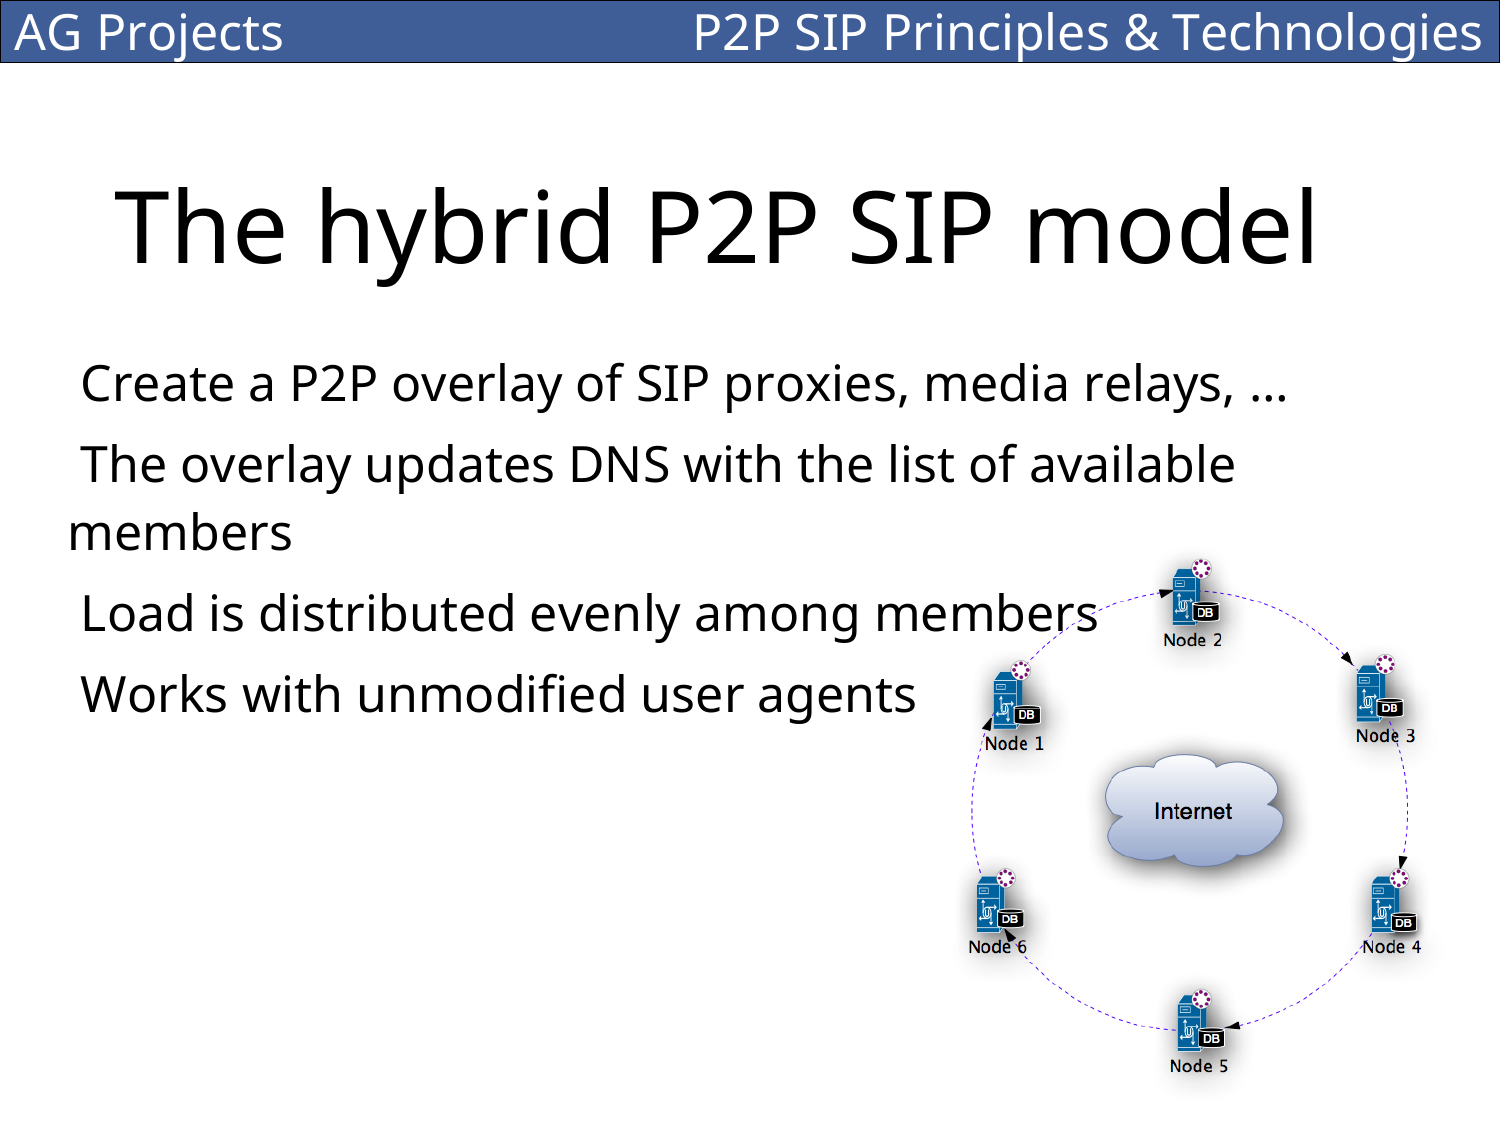

The hybrid P2P SIP model
 Create a P2P overlay of SIP proxies, media relays, …
 The overlay updates DNS with the list of available members
 Load is distributed evenly among members
 Works with unmodified user agents